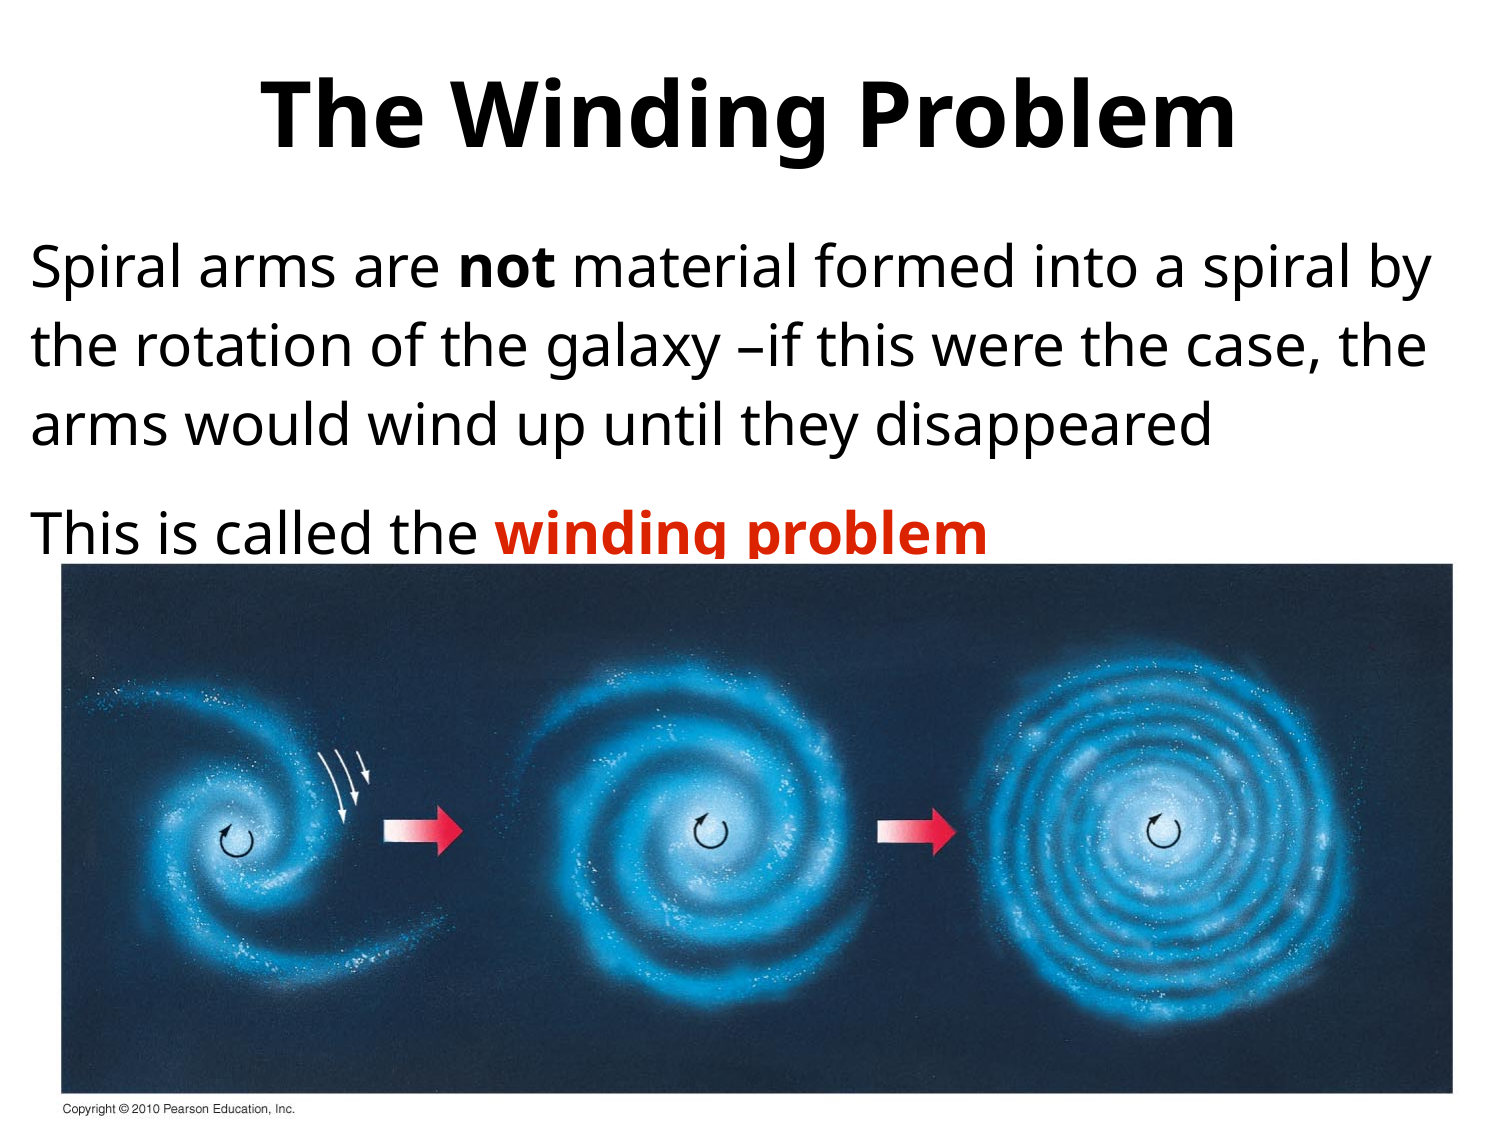

# The Winding Problem
Spiral arms are not material formed into a spiral by the rotation of the galaxy –if this were the case, the arms would wind up until they disappeared
This is called the winding problem